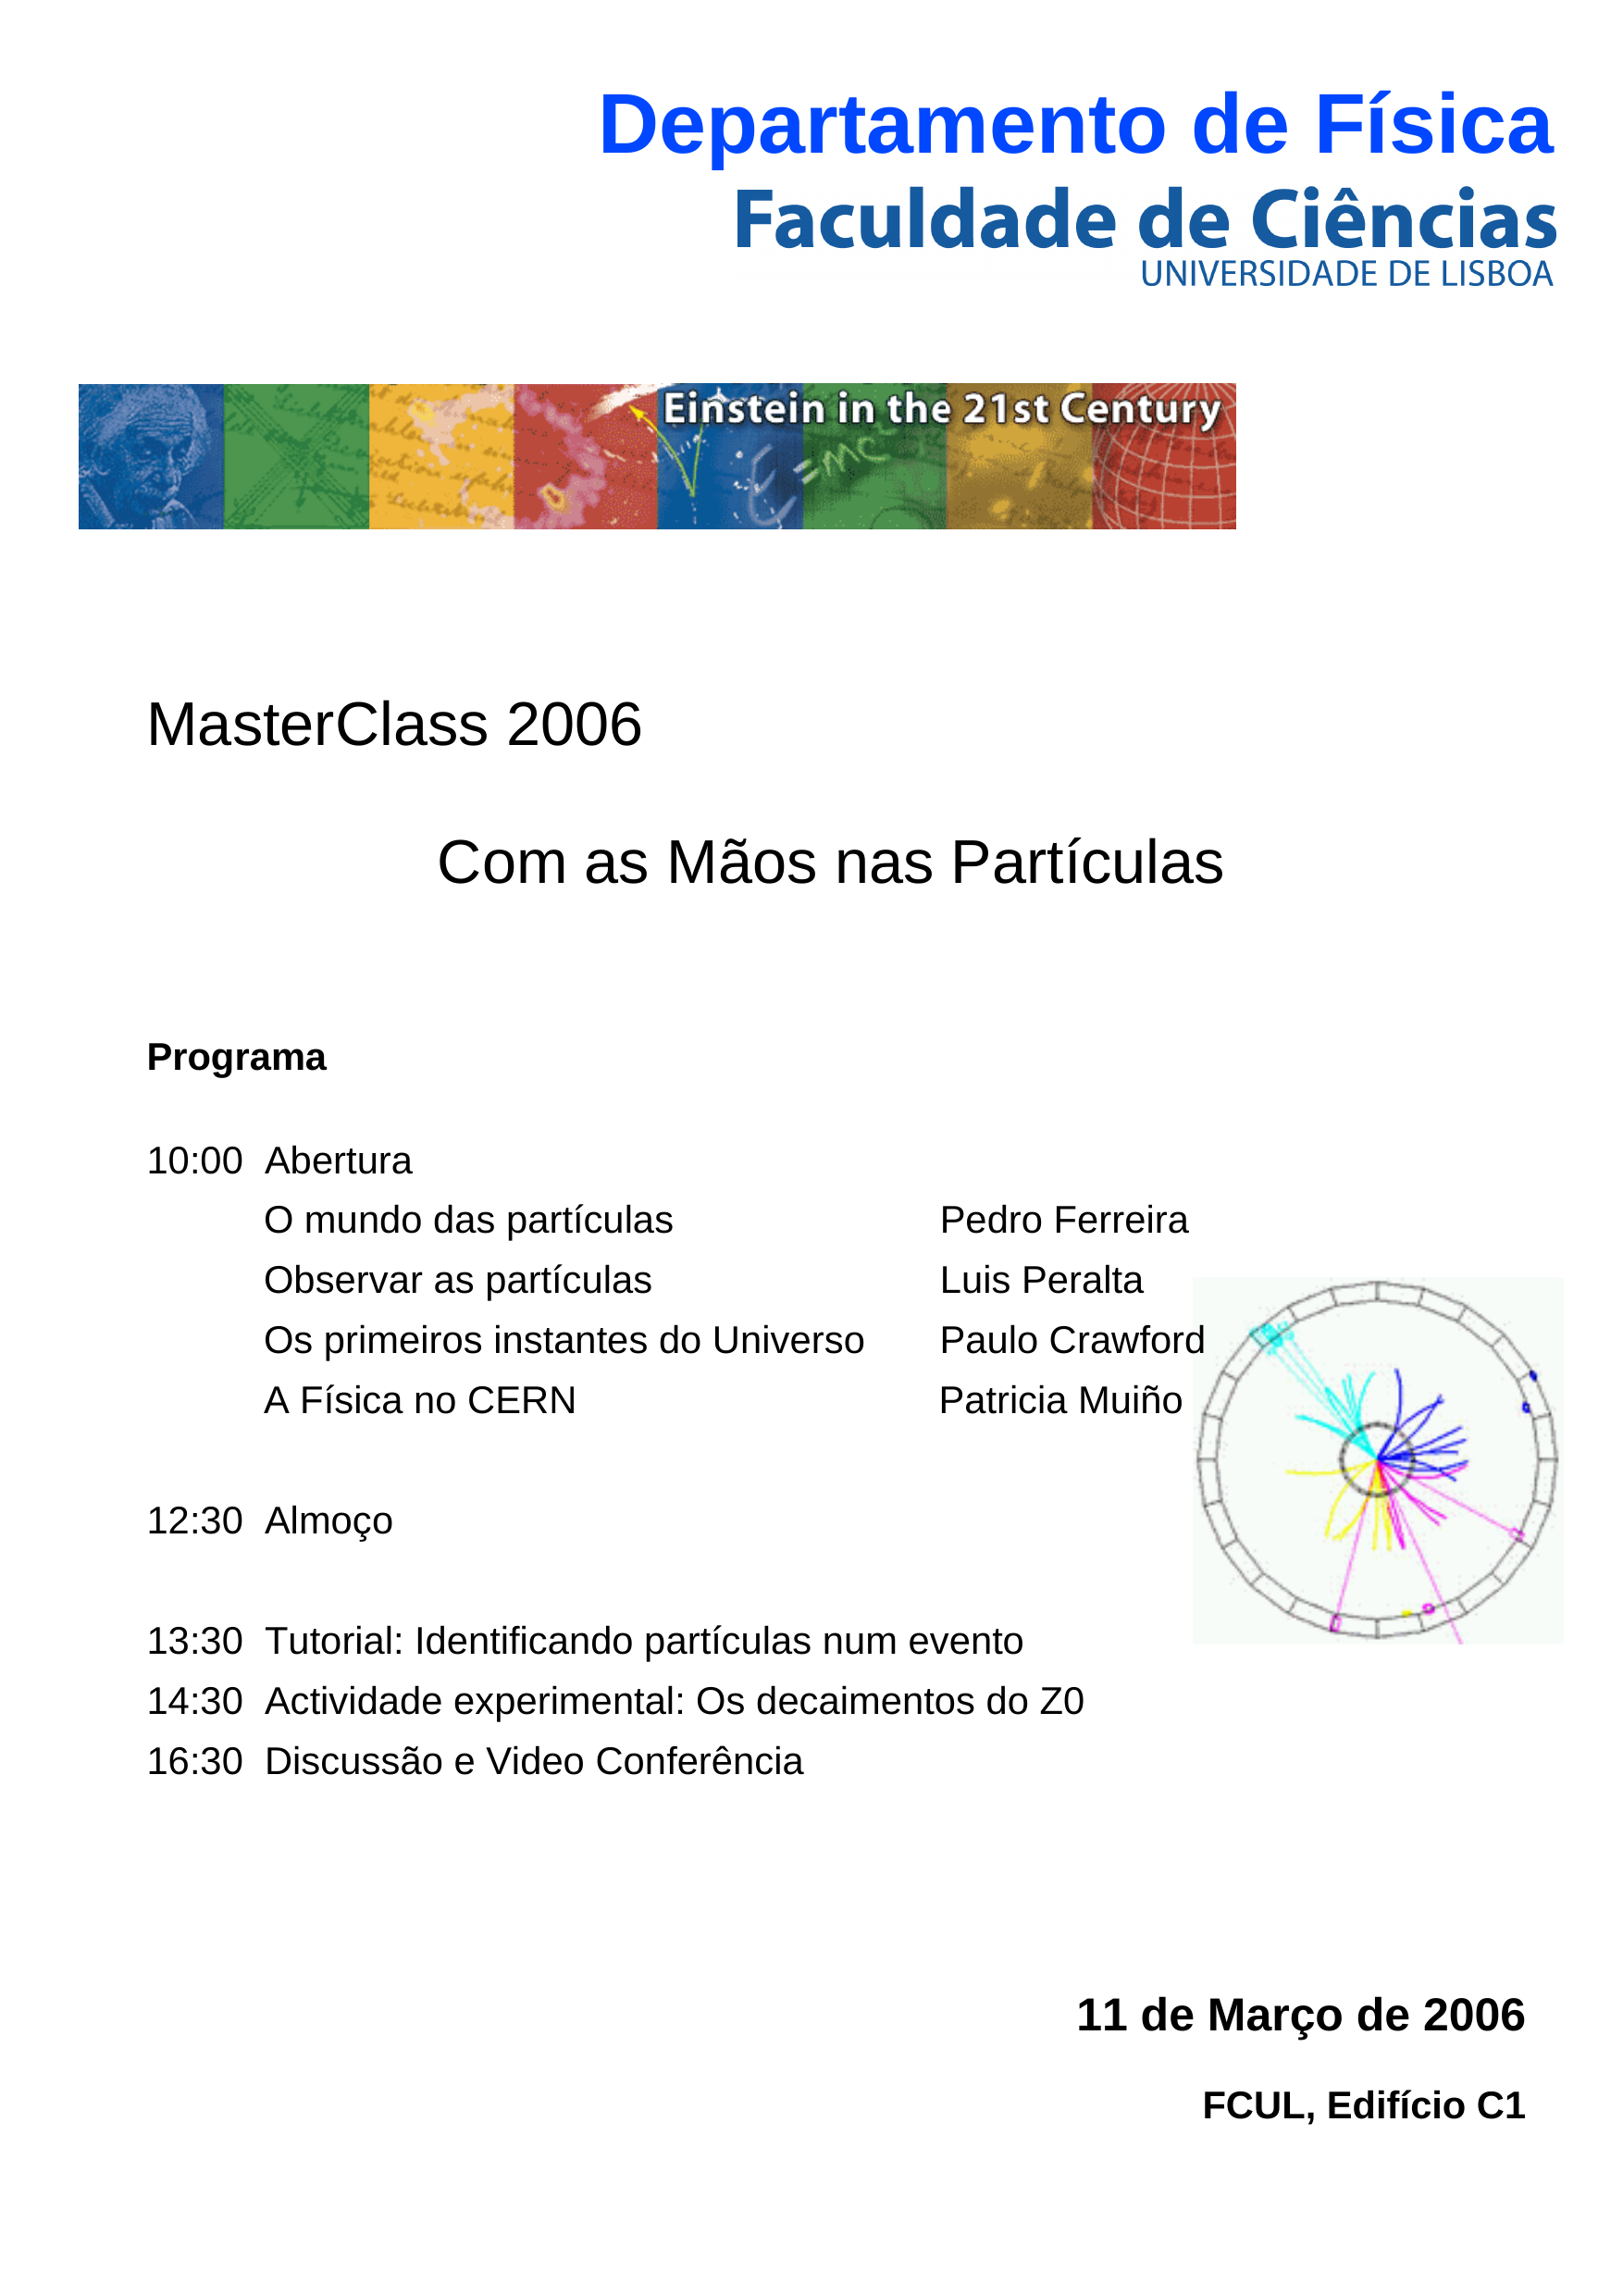

Departamento de Física
MasterClass 2006
 Com as Mãos nas Partículas
Programa
10:00 Abertura
 O mundo das partículas Pedro Ferreira
 Observar as partículas Luis Peralta
 Os primeiros instantes do Universo Paulo Crawford
 A Física no CERN Patricia Muiño
12:30 Almoço
13:30 Tutorial: Identificando partículas num evento
14:30 Actividade experimental: Os decaimentos do Z0
16:30 Discussão e Video Conferência
11 de Março de 2006
FCUL, Edifício C1